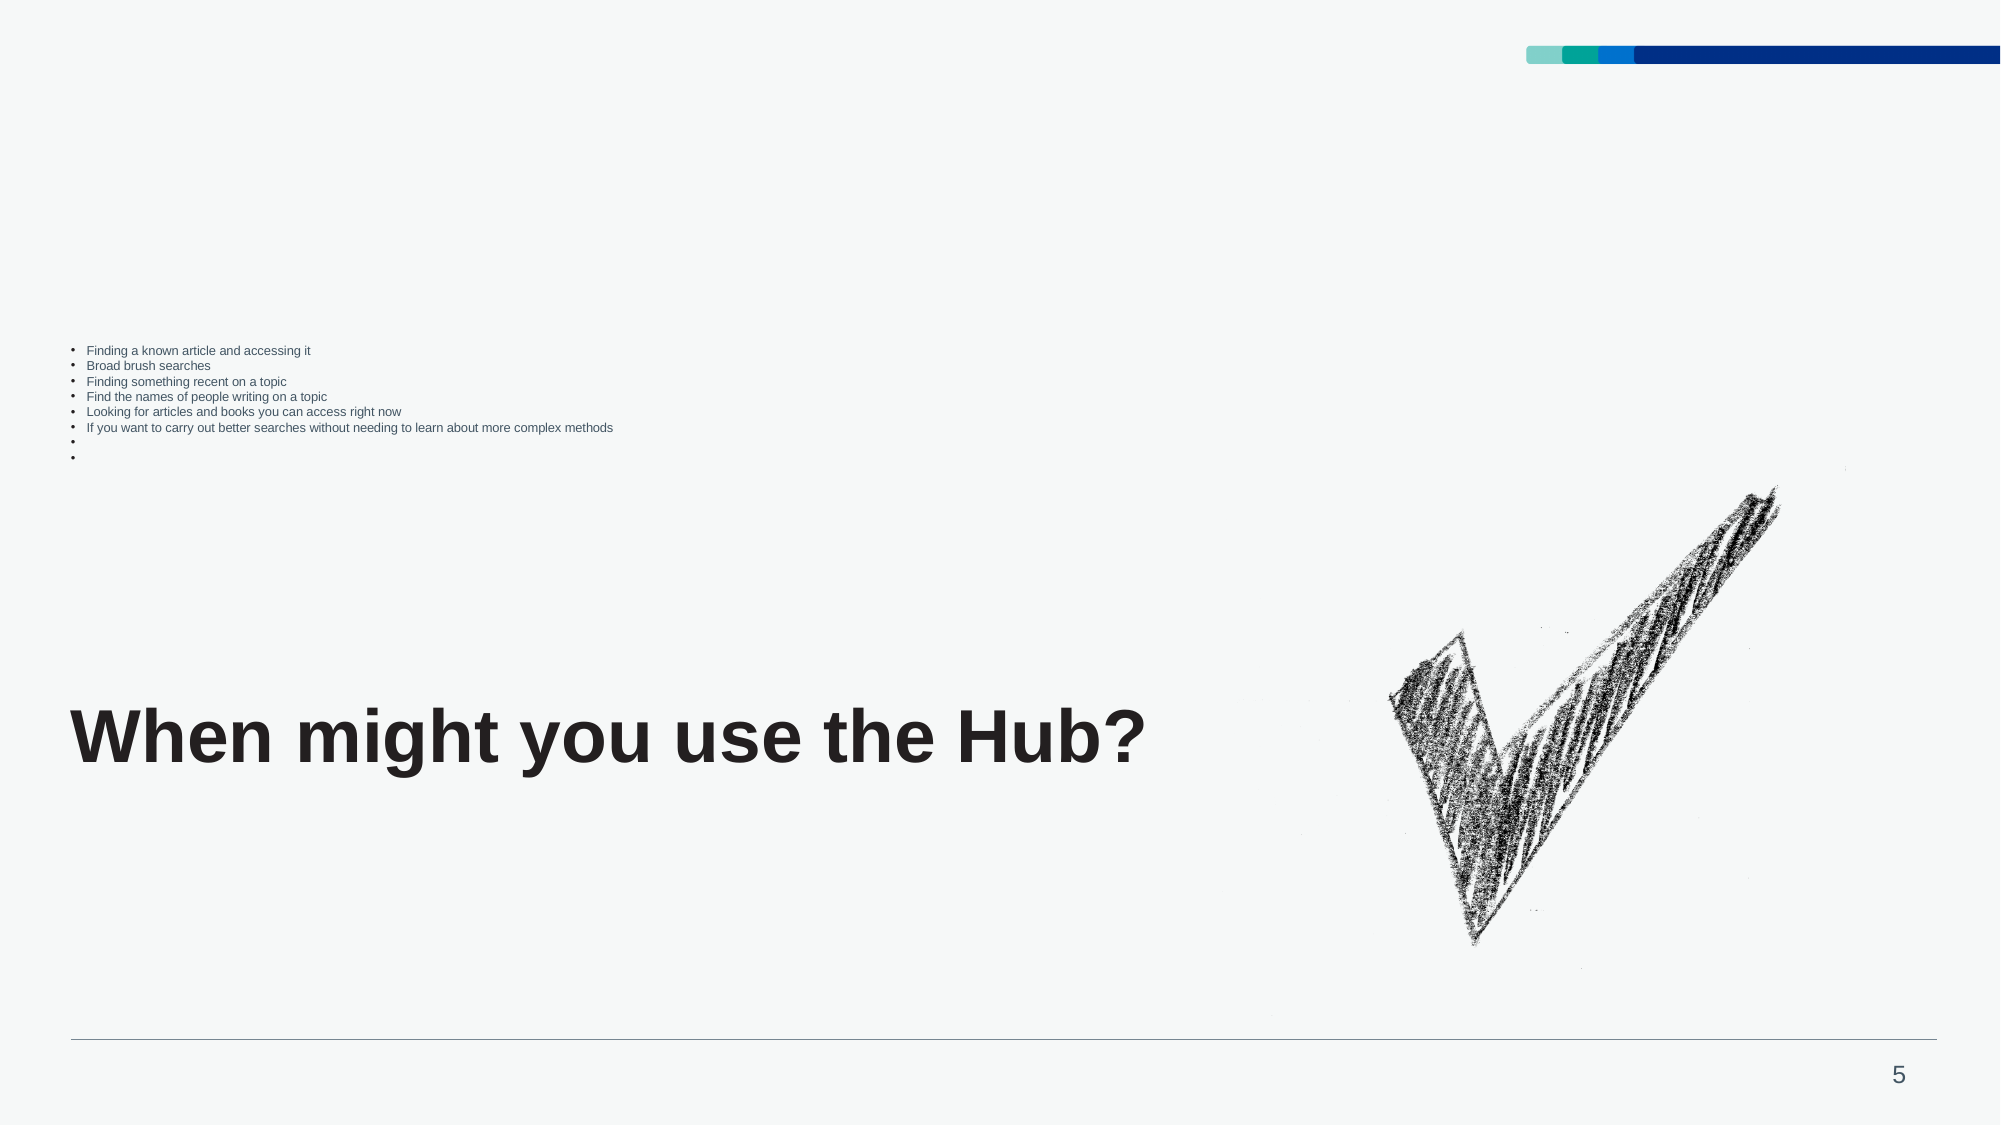

Finding a known article and accessing it
Broad brush searches
Finding something recent on a topic
Find the names of people writing on a topic
Looking for articles and books you can access right now
If you want to carry out better searches without needing to learn about more complex methods
# When might you use the Hub?